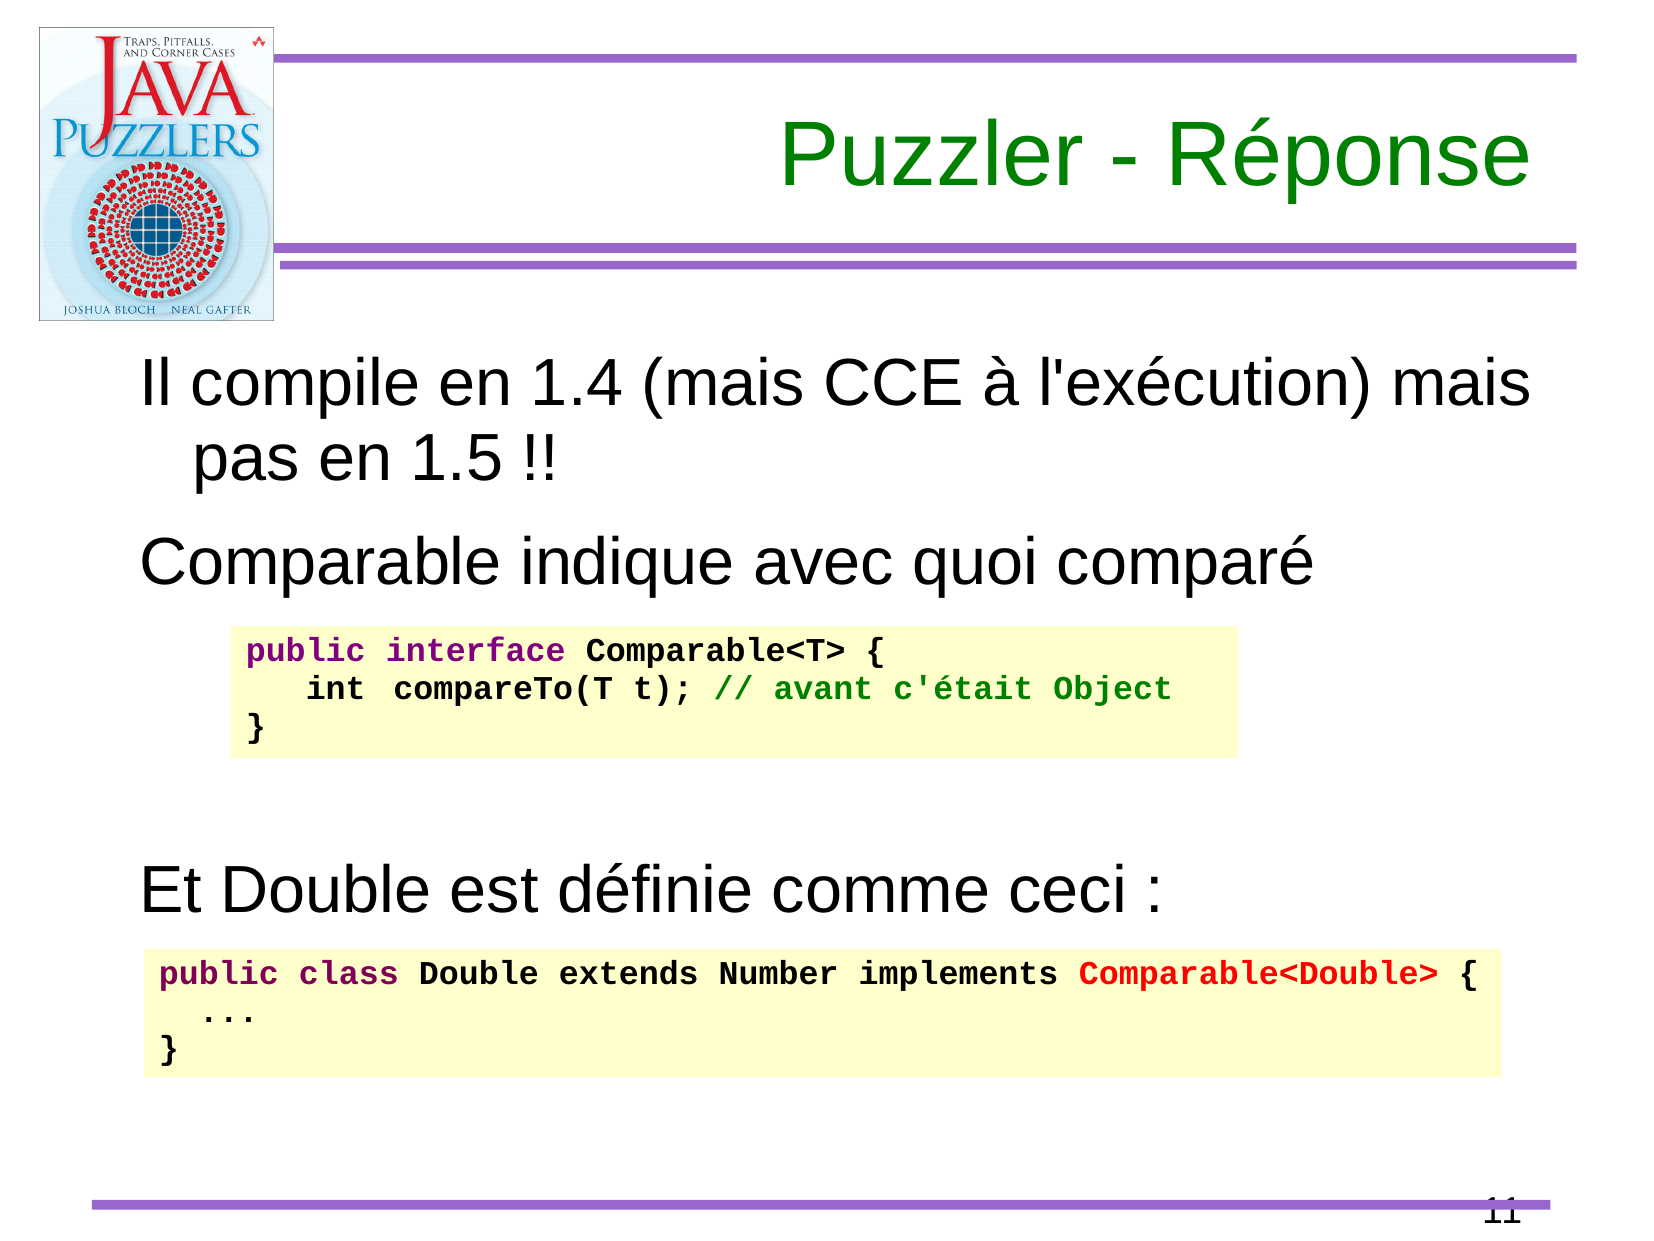

# Puzzler - Réponse
Il compile en 1.4 (mais CCE à l'exécution) mais pas en 1.5 !!
Comparable indique avec quoi comparé
Et Double est définie comme ceci :
public interface Comparable<T> {
 int 	compareTo(T t); // avant c'était Object
}
public class Double extends Number implements Comparable<Double> {
 ...
}